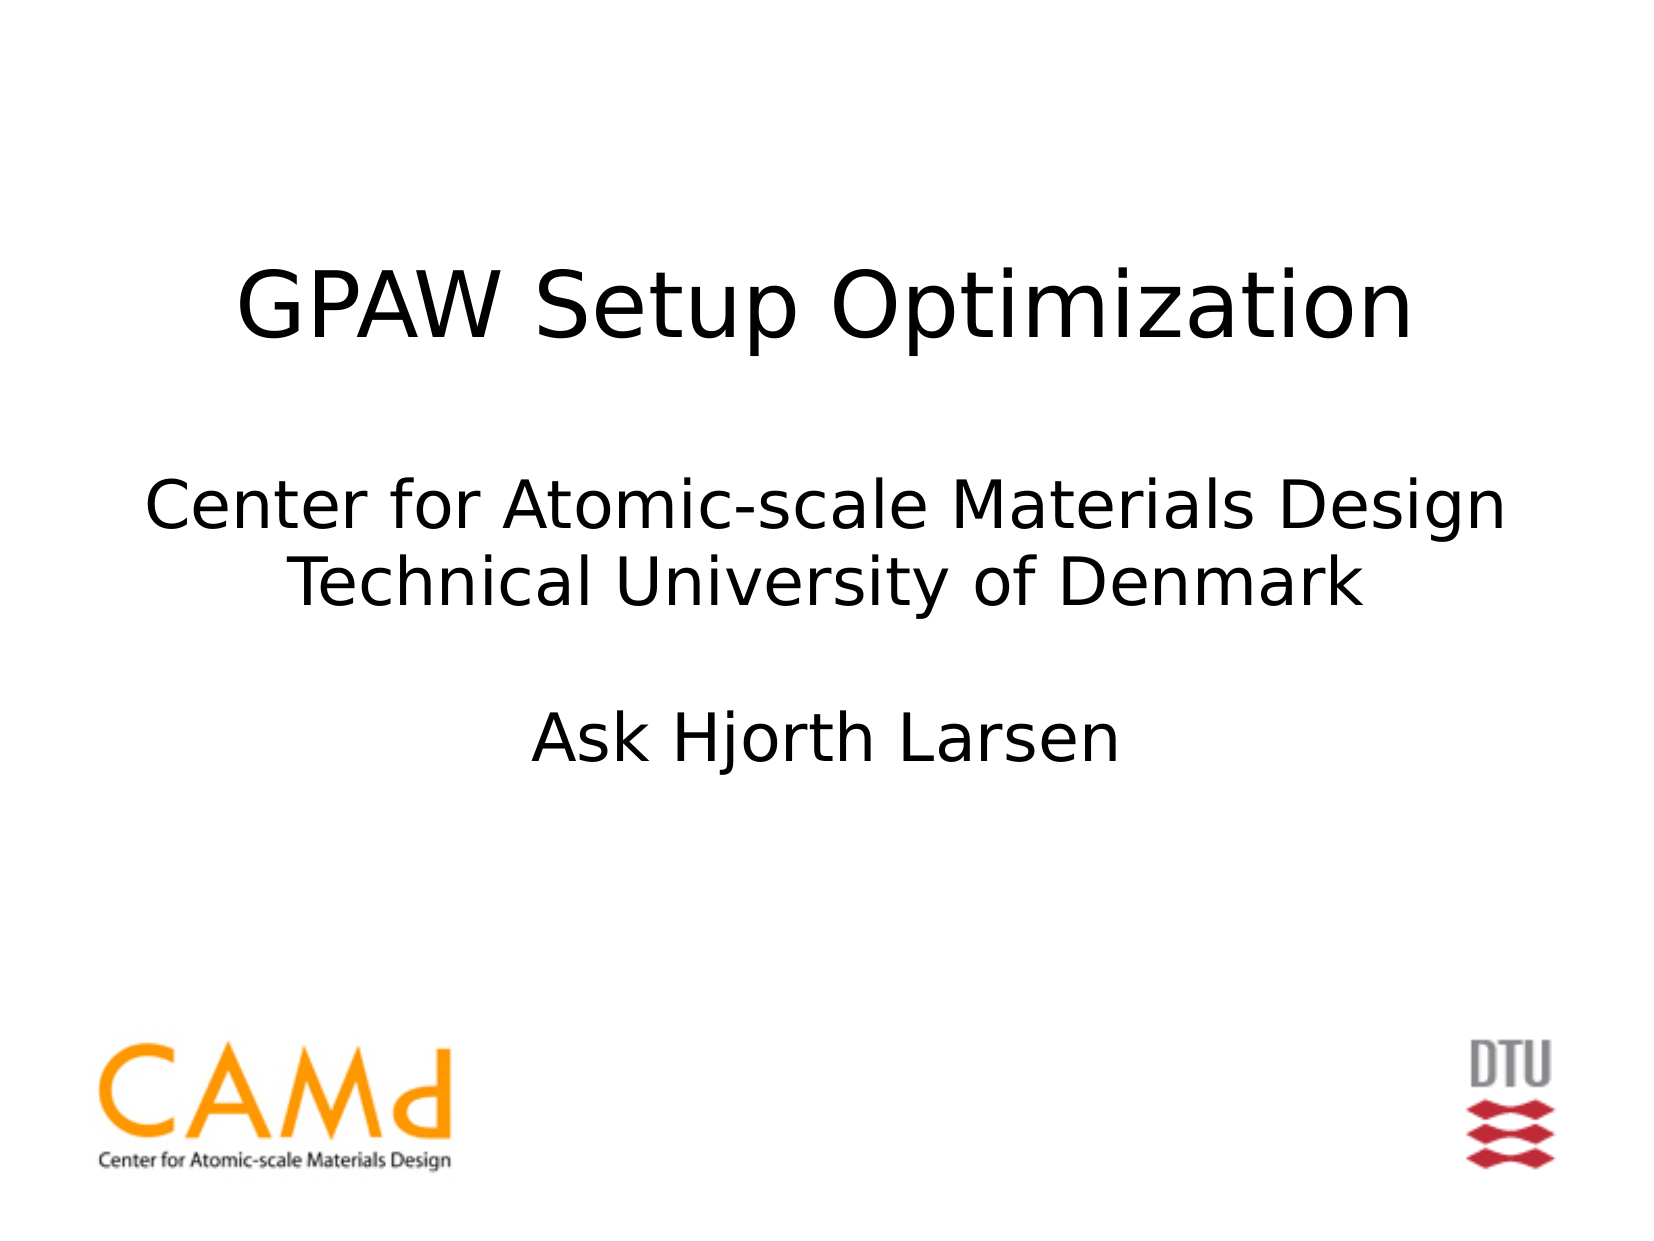

# GPAW Setup Optimization
Center for Atomic-scale Materials Design
Technical University of Denmark
Ask Hjorth Larsen